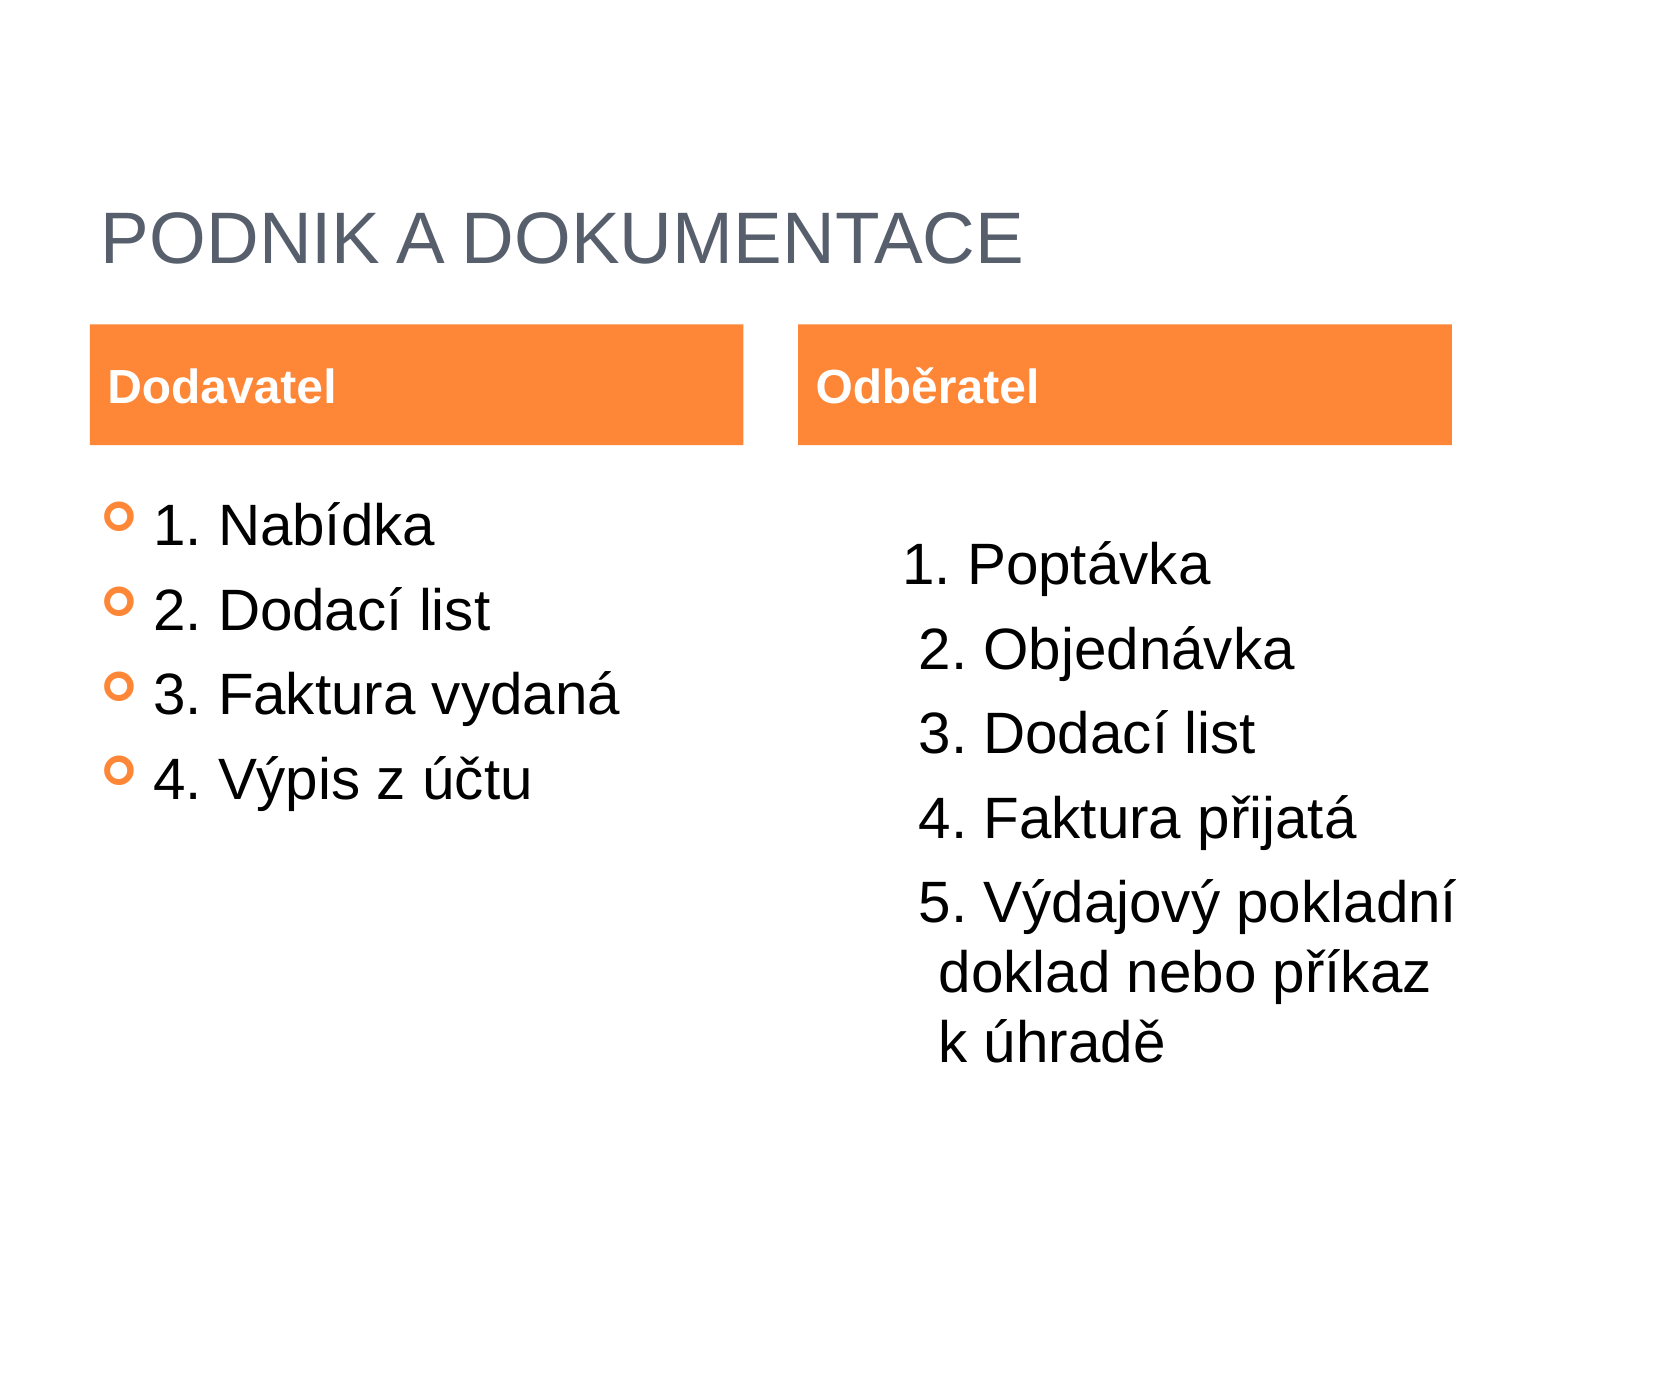

# PODNIK A DOKUMENTACE
Dodavatel
Odběratel
1. Nabídka
2. Dodací list
3. Faktura vydaná
4. Výpis z účtu
 1. Poptávka
 2. Objednávka
 3. Dodací list
 4. Faktura přijatá
 5. Výdajový pokladní doklad nebo příkaz
k úhradě